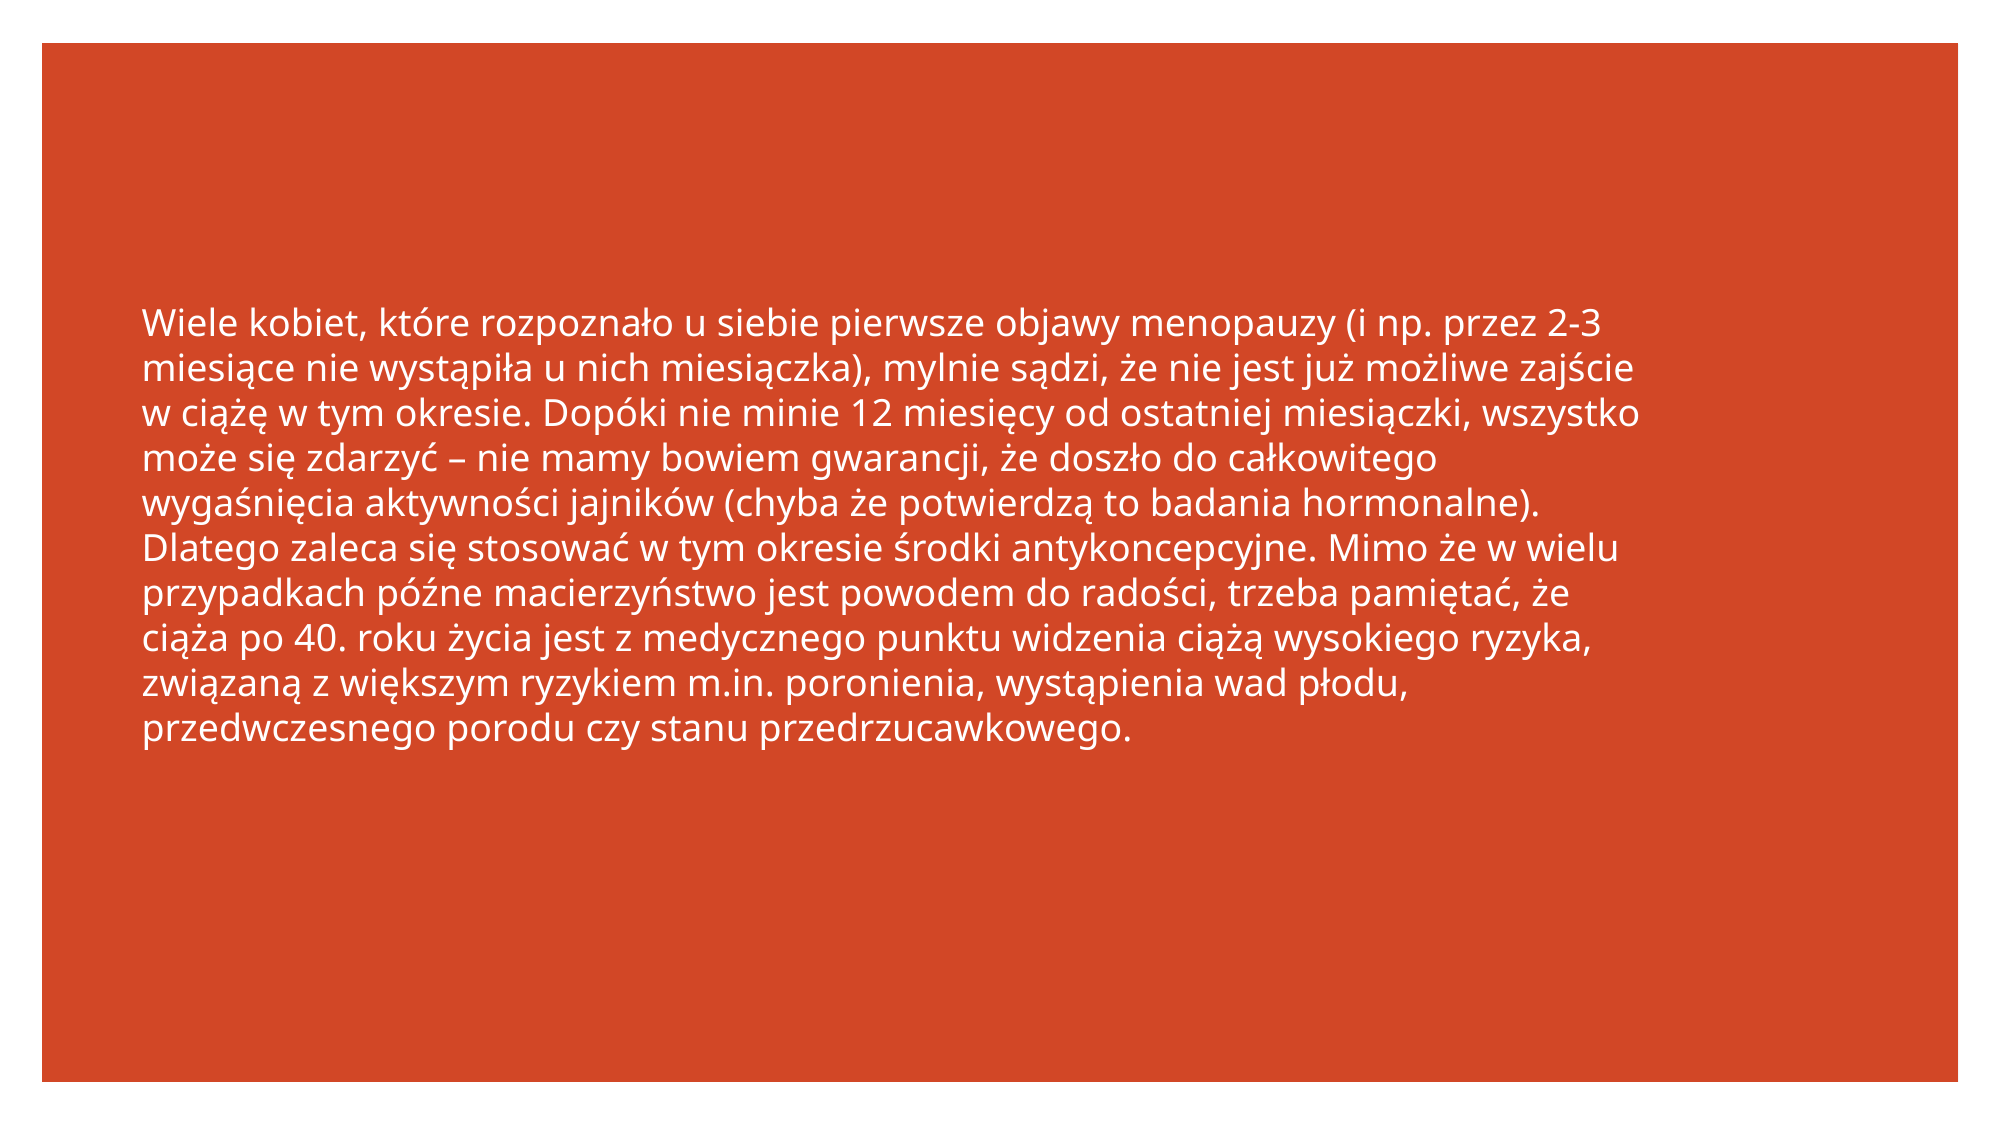

Wiele kobiet, które rozpoznało u siebie pierwsze objawy menopauzy (i np. przez 2-3 miesiące nie wystąpiła u nich miesiączka), mylnie sądzi, że nie jest już możliwe zajście w ciążę w tym okresie. Dopóki nie minie 12 miesięcy od ostatniej miesiączki, wszystko może się zdarzyć – nie mamy bowiem gwarancji, że doszło do całkowitego wygaśnięcia aktywności jajników (chyba że potwierdzą to badania hormonalne). Dlatego zaleca się stosować w tym okresie środki antykoncepcyjne. Mimo że w wielu przypadkach późne macierzyństwo jest powodem do radości, trzeba pamiętać, że ciąża po 40. roku życia jest z medycznego punktu widzenia ciążą wysokiego ryzyka, związaną z większym ryzykiem m.in. poronienia, wystąpienia wad płodu, przedwczesnego porodu czy stanu przedrzucawkowego.